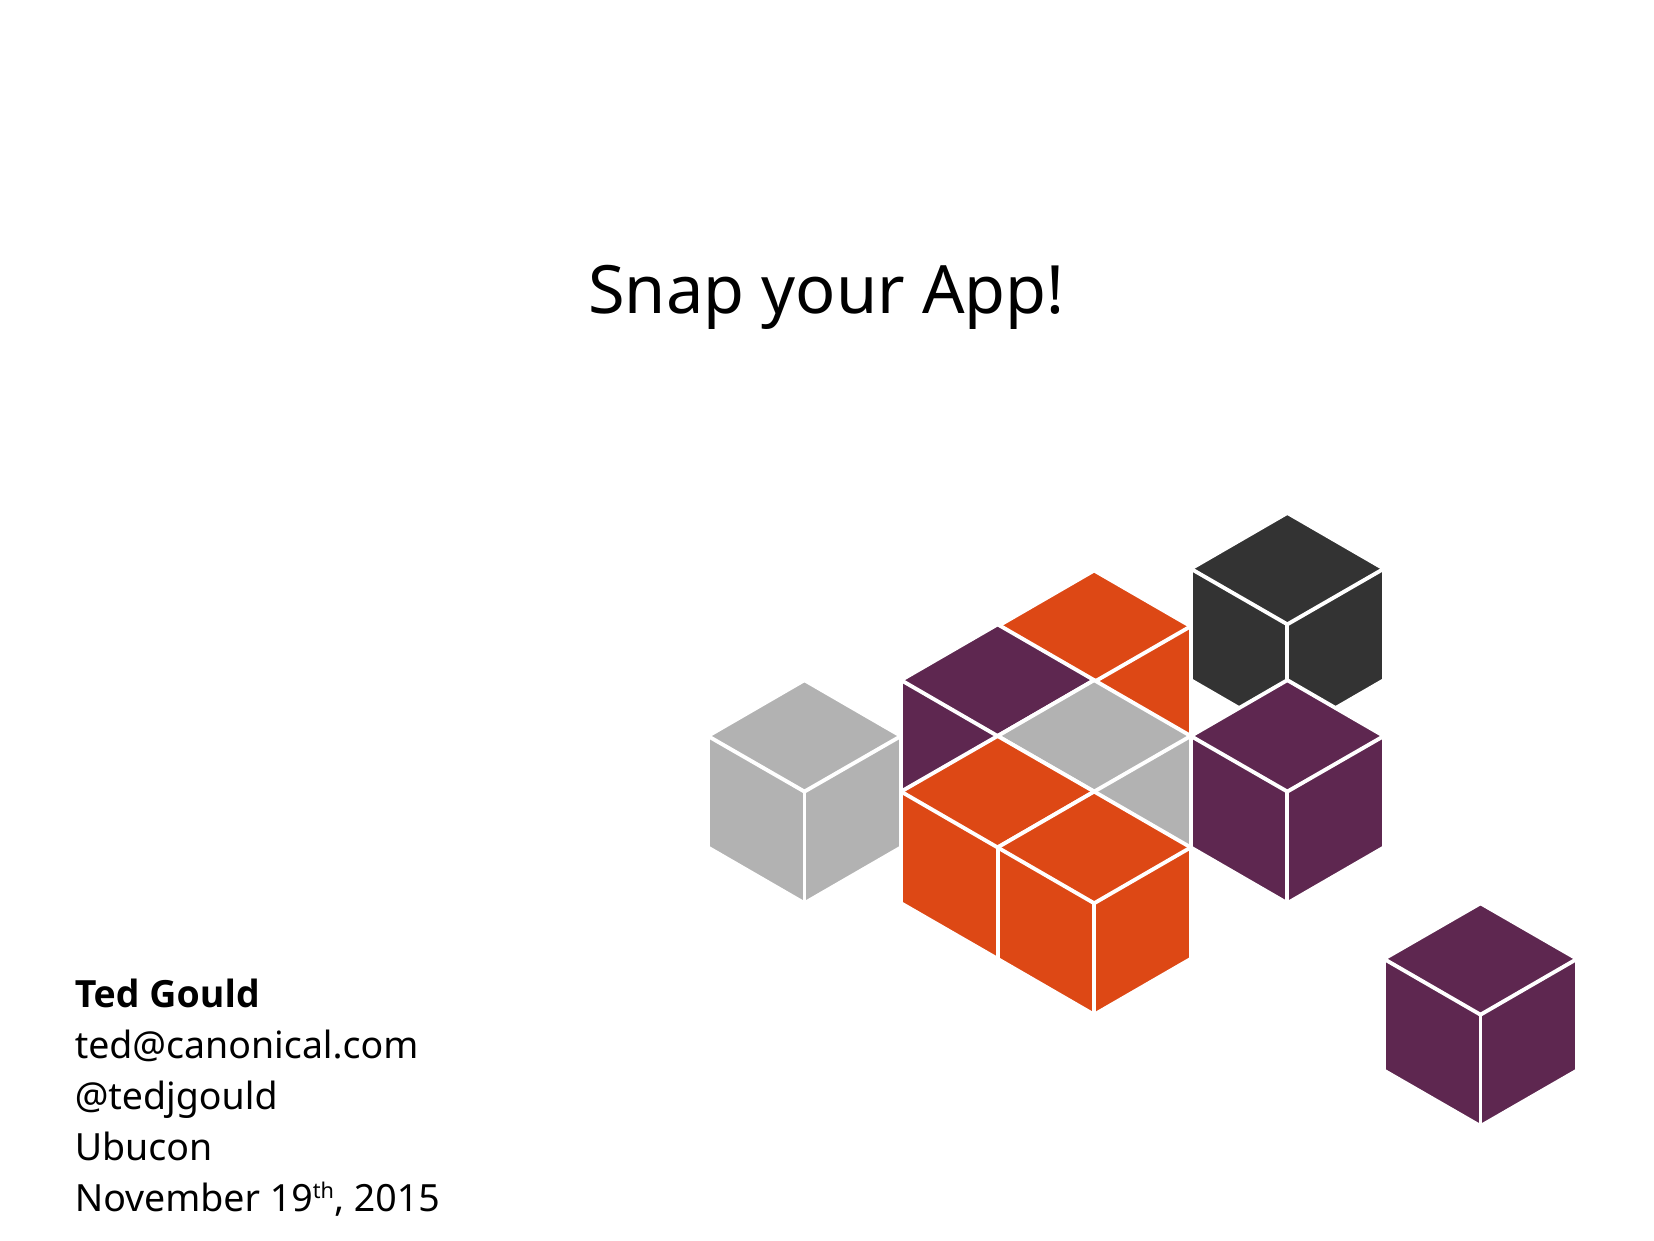

# Snap your App!
Ted Gould
ted@canonical.com
@tedjgould
Ubucon
November 19th, 2015